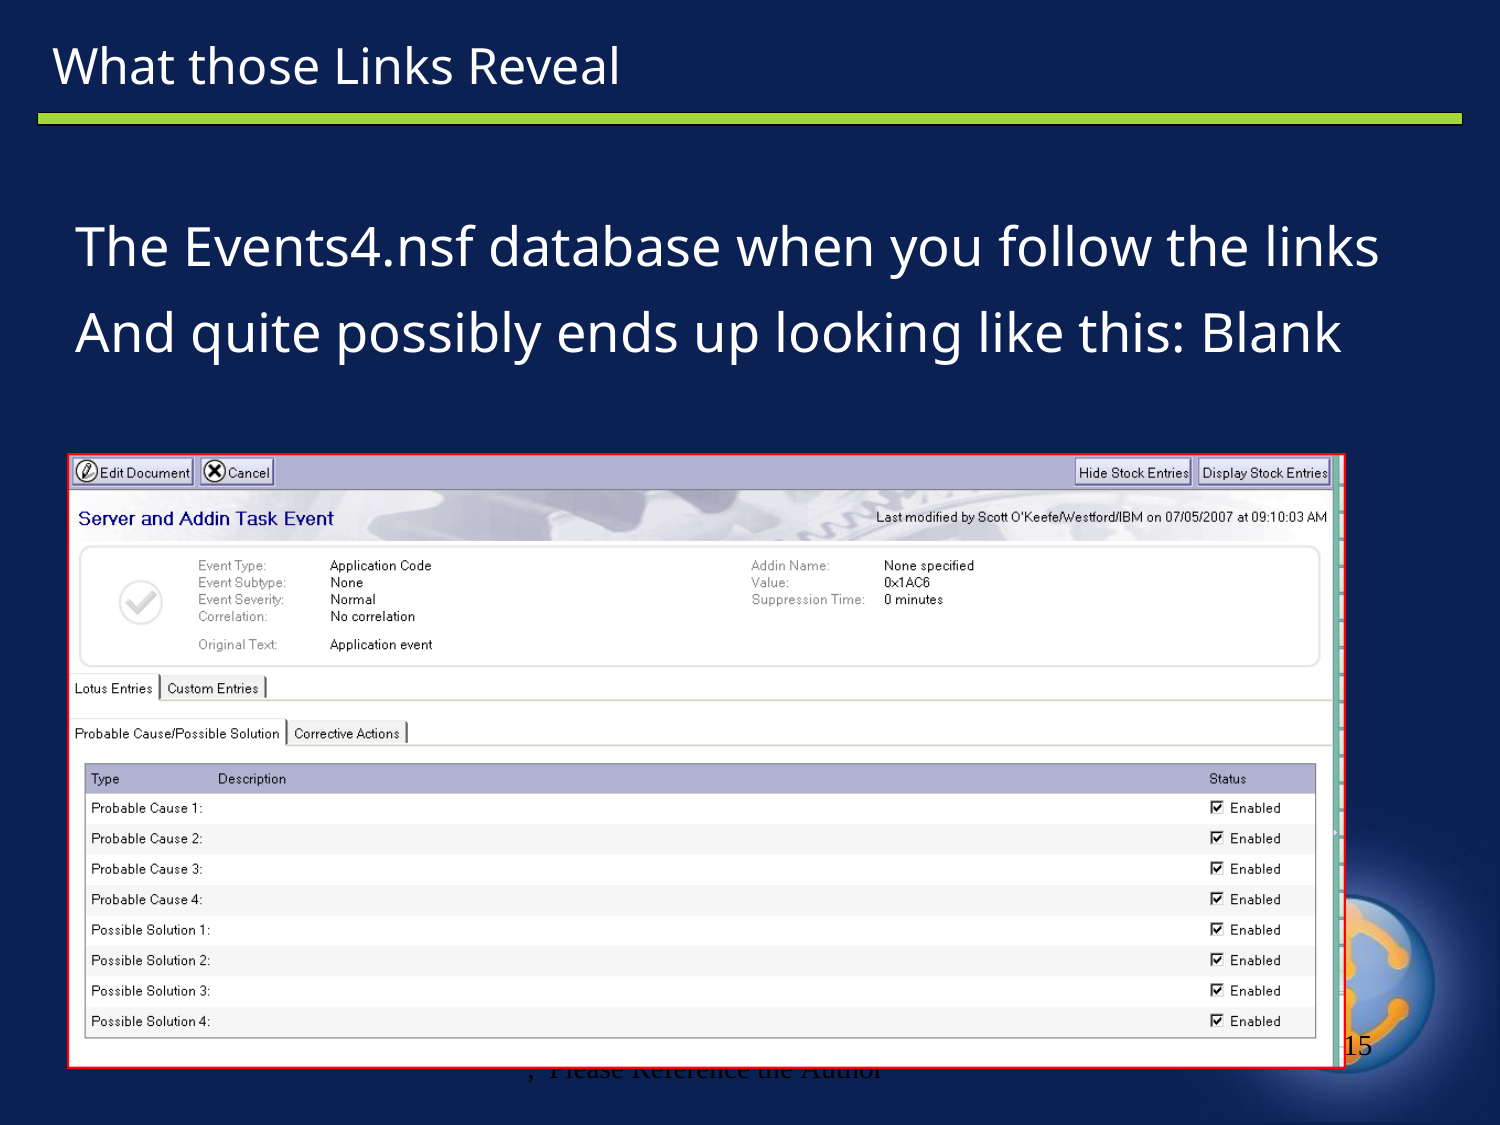

What those Links Reveal
The Events4.nsf database when you follow the links
And quite possibly ends up looking like this: Blank
Copyright 2010, All Rights Reserved, Please Reference the Author
15